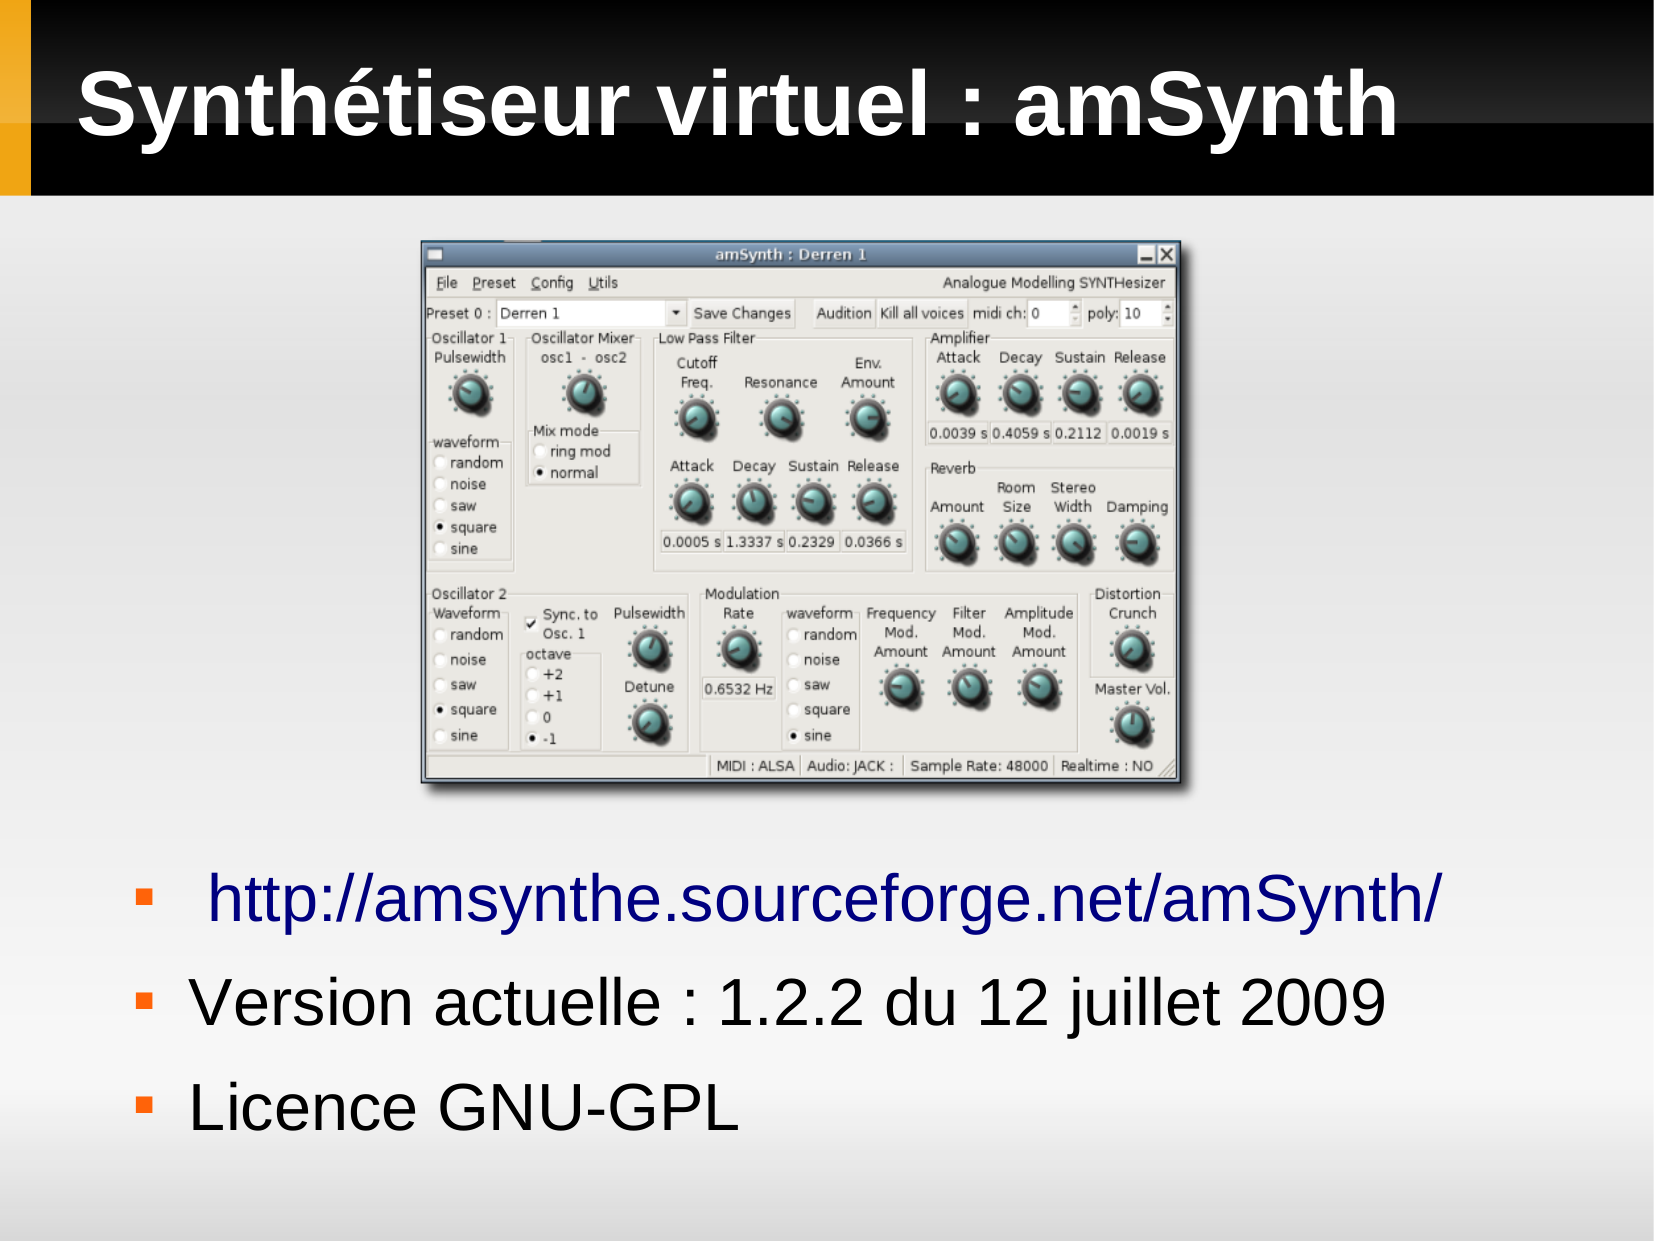

# Synthétiseur virtuel : amSynth
 http://amsynthe.sourceforge.net/amSynth/
Version actuelle : 1.2.2 du 12 juillet 2009
Licence GNU-GPL